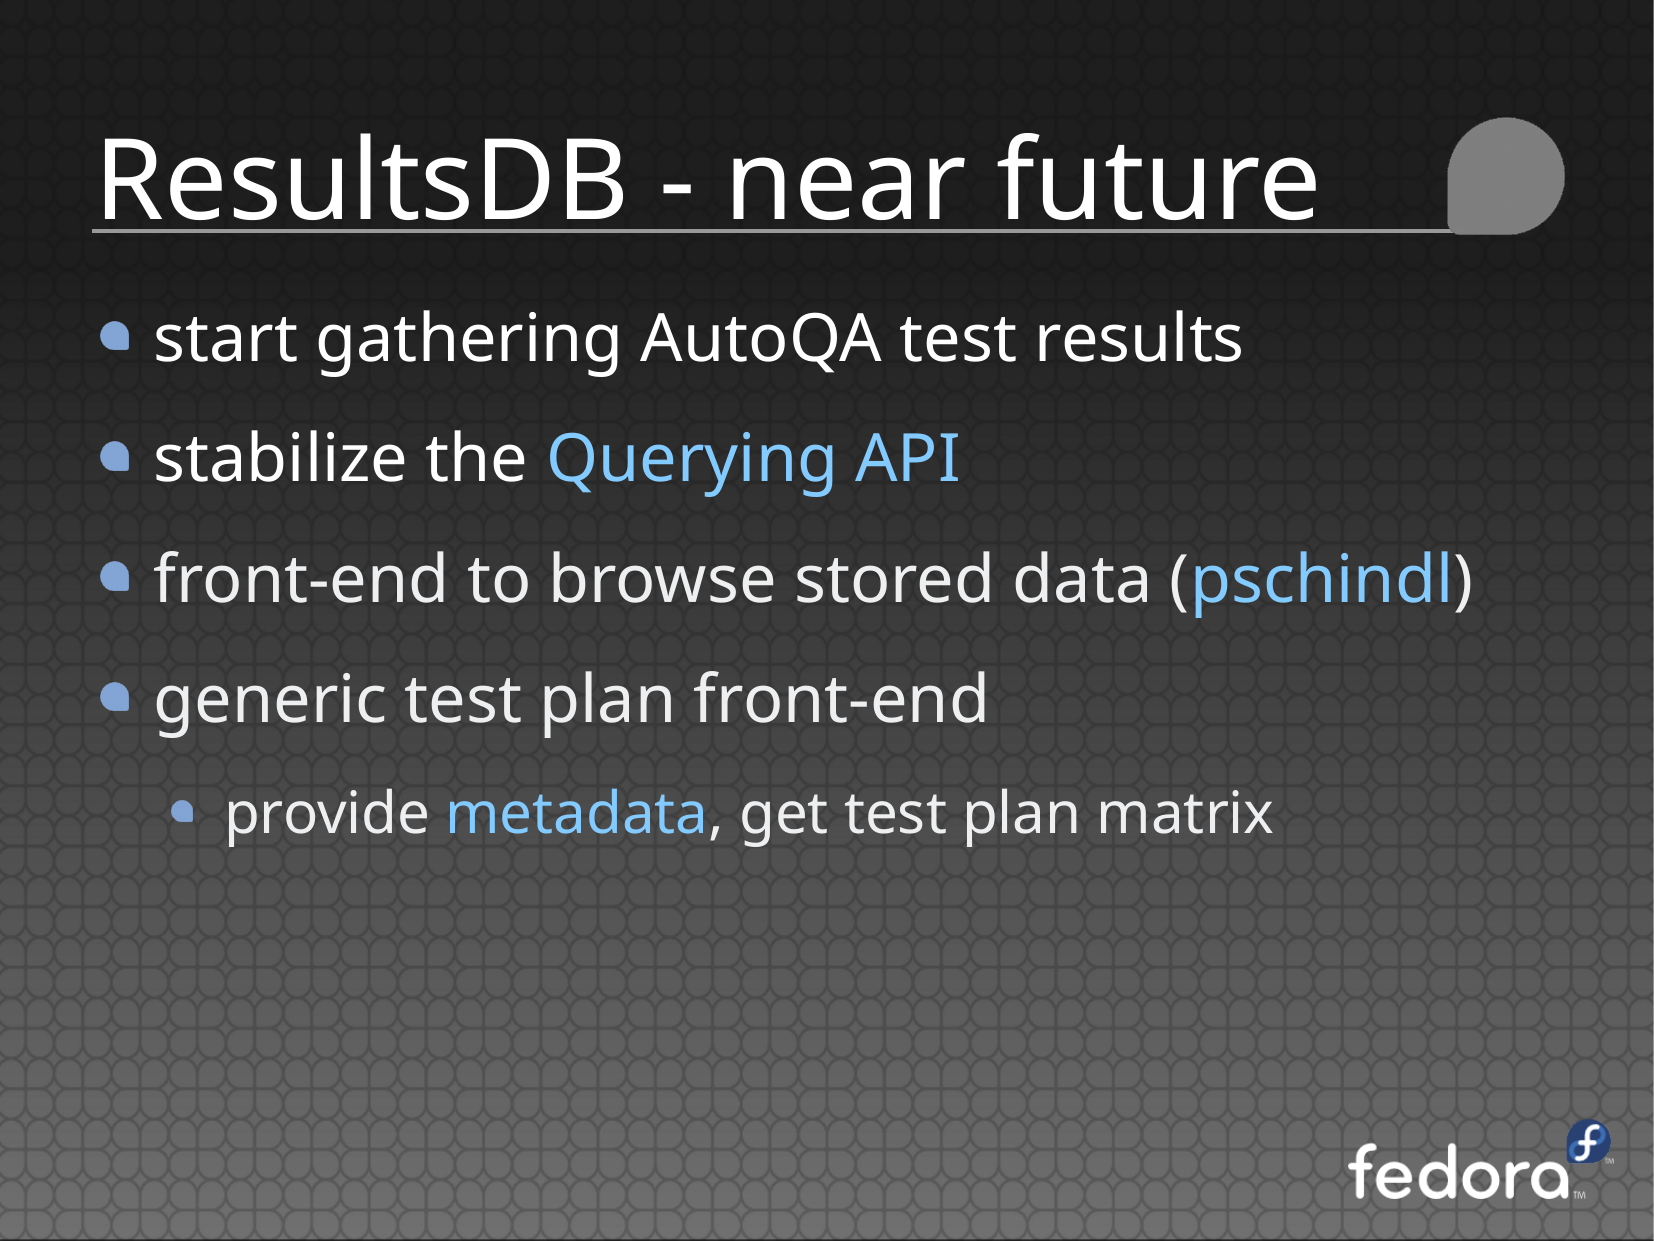

ResultsDB - near future
# start gathering AutoQA test results
stabilize the Querying API
front-end to browse stored data (pschindl)
generic test plan front-end
provide metadata, get test plan matrix